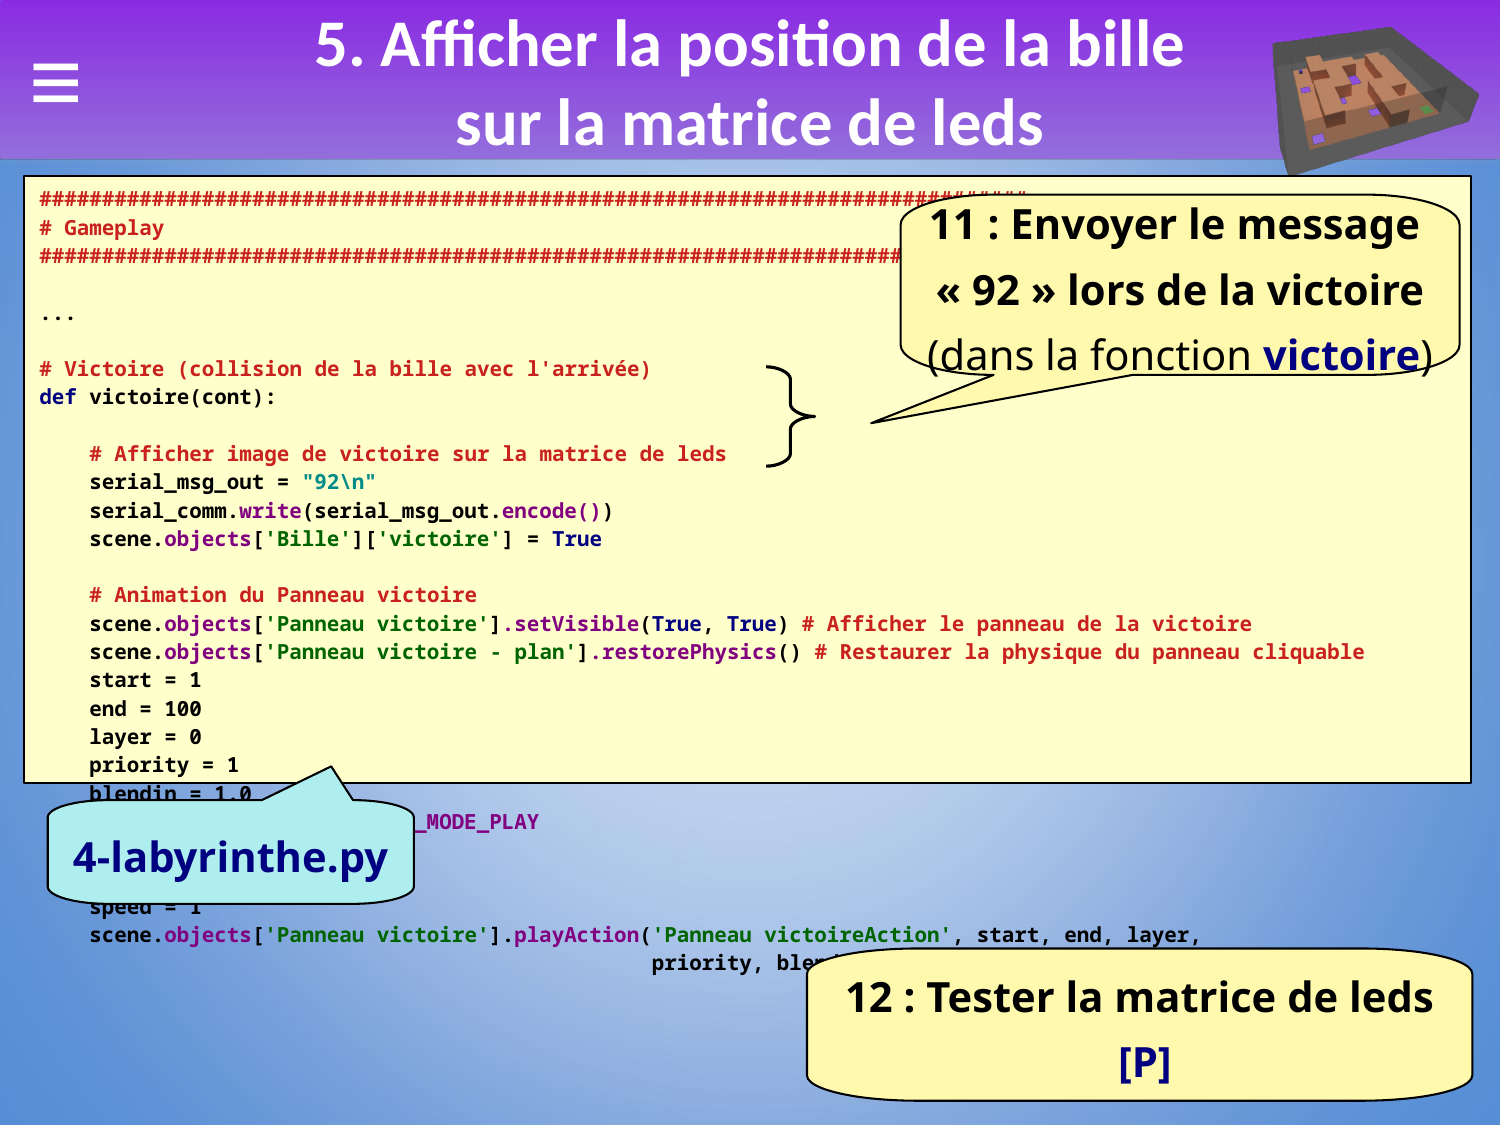

5. Afficher la position de la bille
sur la matrice de leds
≡
###############################################################################
# Gameplay
###############################################################################
...
# Victoire (collision de la bille avec l'arrivée)
def victoire(cont):
 # Afficher image de victoire sur la matrice de leds
 serial_msg_out = "92\n"
 serial_comm.write(serial_msg_out.encode())
 scene.objects['Bille']['victoire'] = True
 # Animation du Panneau victoire
 scene.objects['Panneau victoire'].setVisible(True, True) # Afficher le panneau de la victoire
 scene.objects['Panneau victoire - plan'].restorePhysics() # Restaurer la physique du panneau cliquable
 start = 1
 end = 100
 layer = 0
 priority = 1
 blendin = 1.0
 mode = bge.logic.KX_ACTION_MODE_PLAY
 layerWeight = 0.0
 ipoFlags = 0
 speed = 1
 scene.objects['Panneau victoire'].playAction('Panneau victoireAction', start, end, layer,
 priority, blendin, mode, layerWeight, ipoFlags, speed)
4-labyrinthe.py
11 : Envoyer le message
« 92 » lors de la victoire
(dans la fonction victoire)
4-labyrinthe.py
12 : Tester la matrice de leds
 [P]